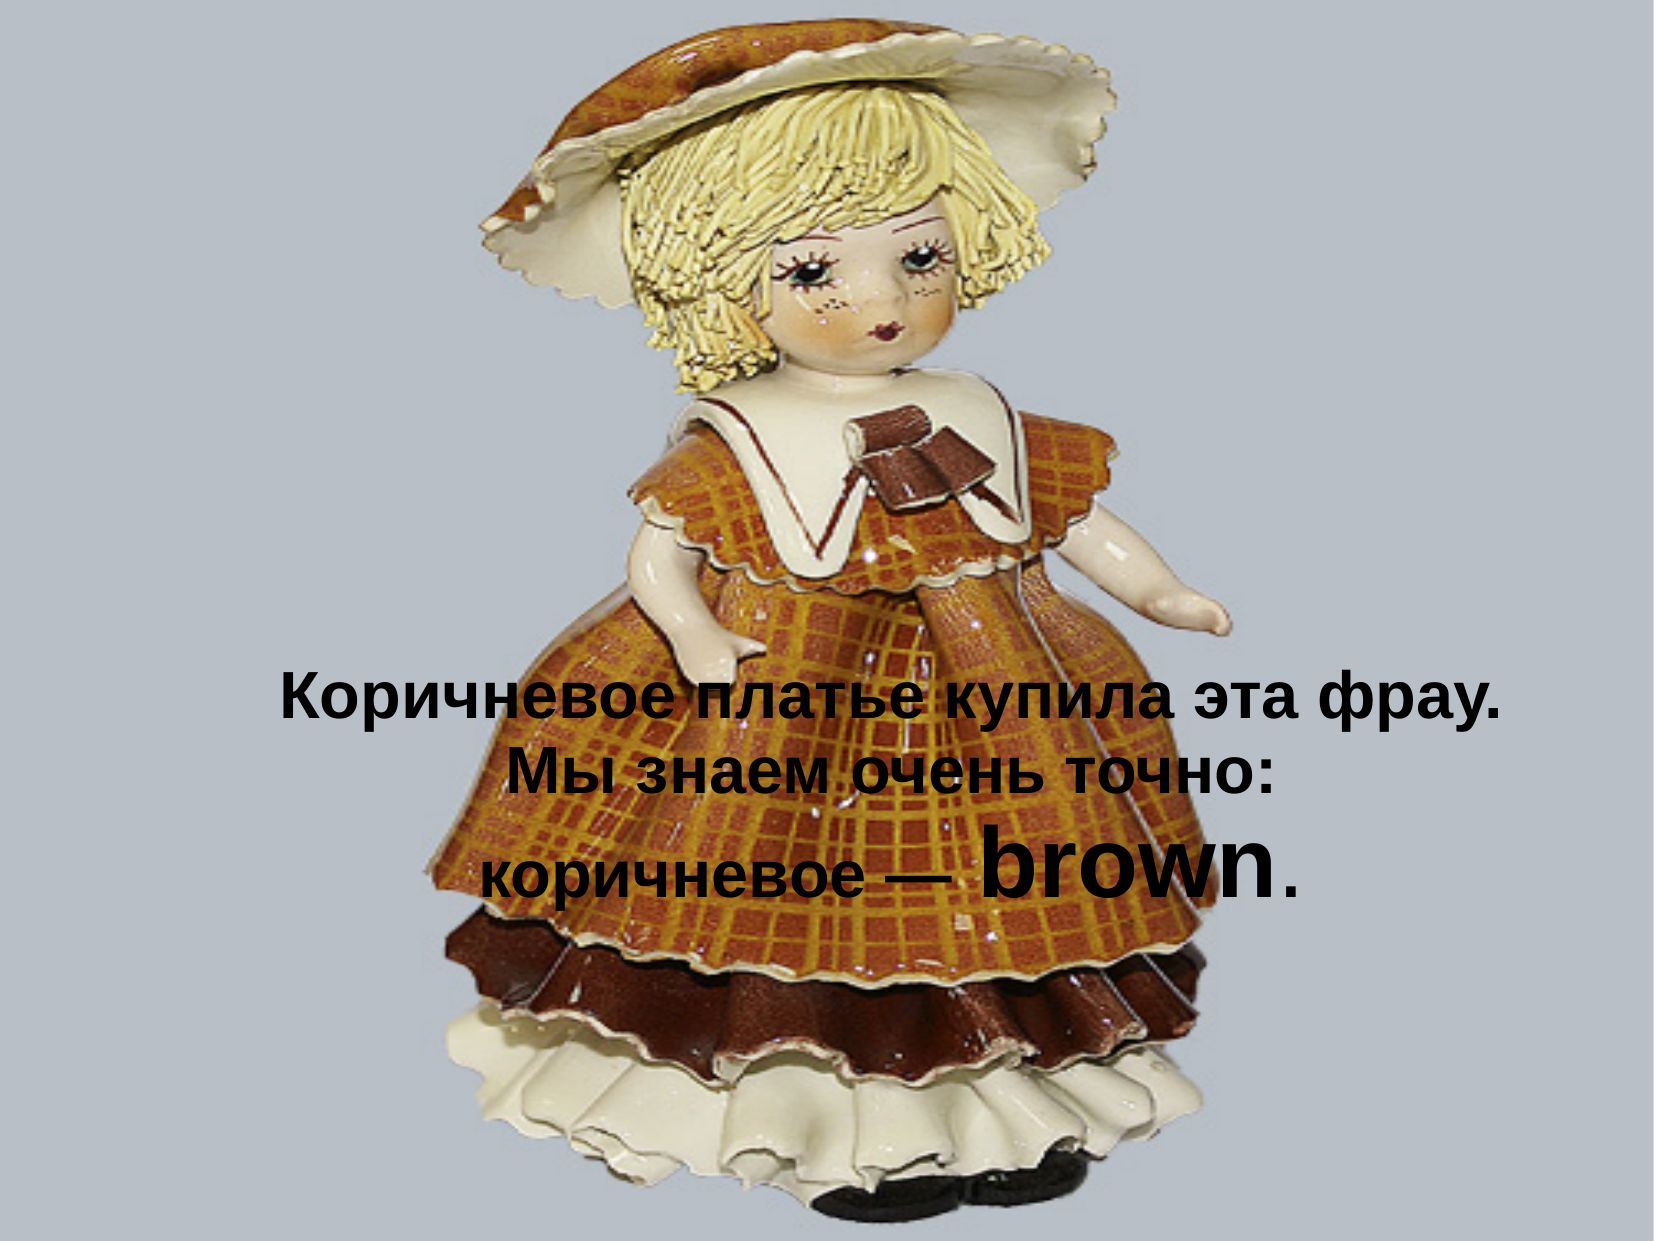

# Коричневое платье купила эта фрау.
Мы знаем очень точно:
коричневое — brown.